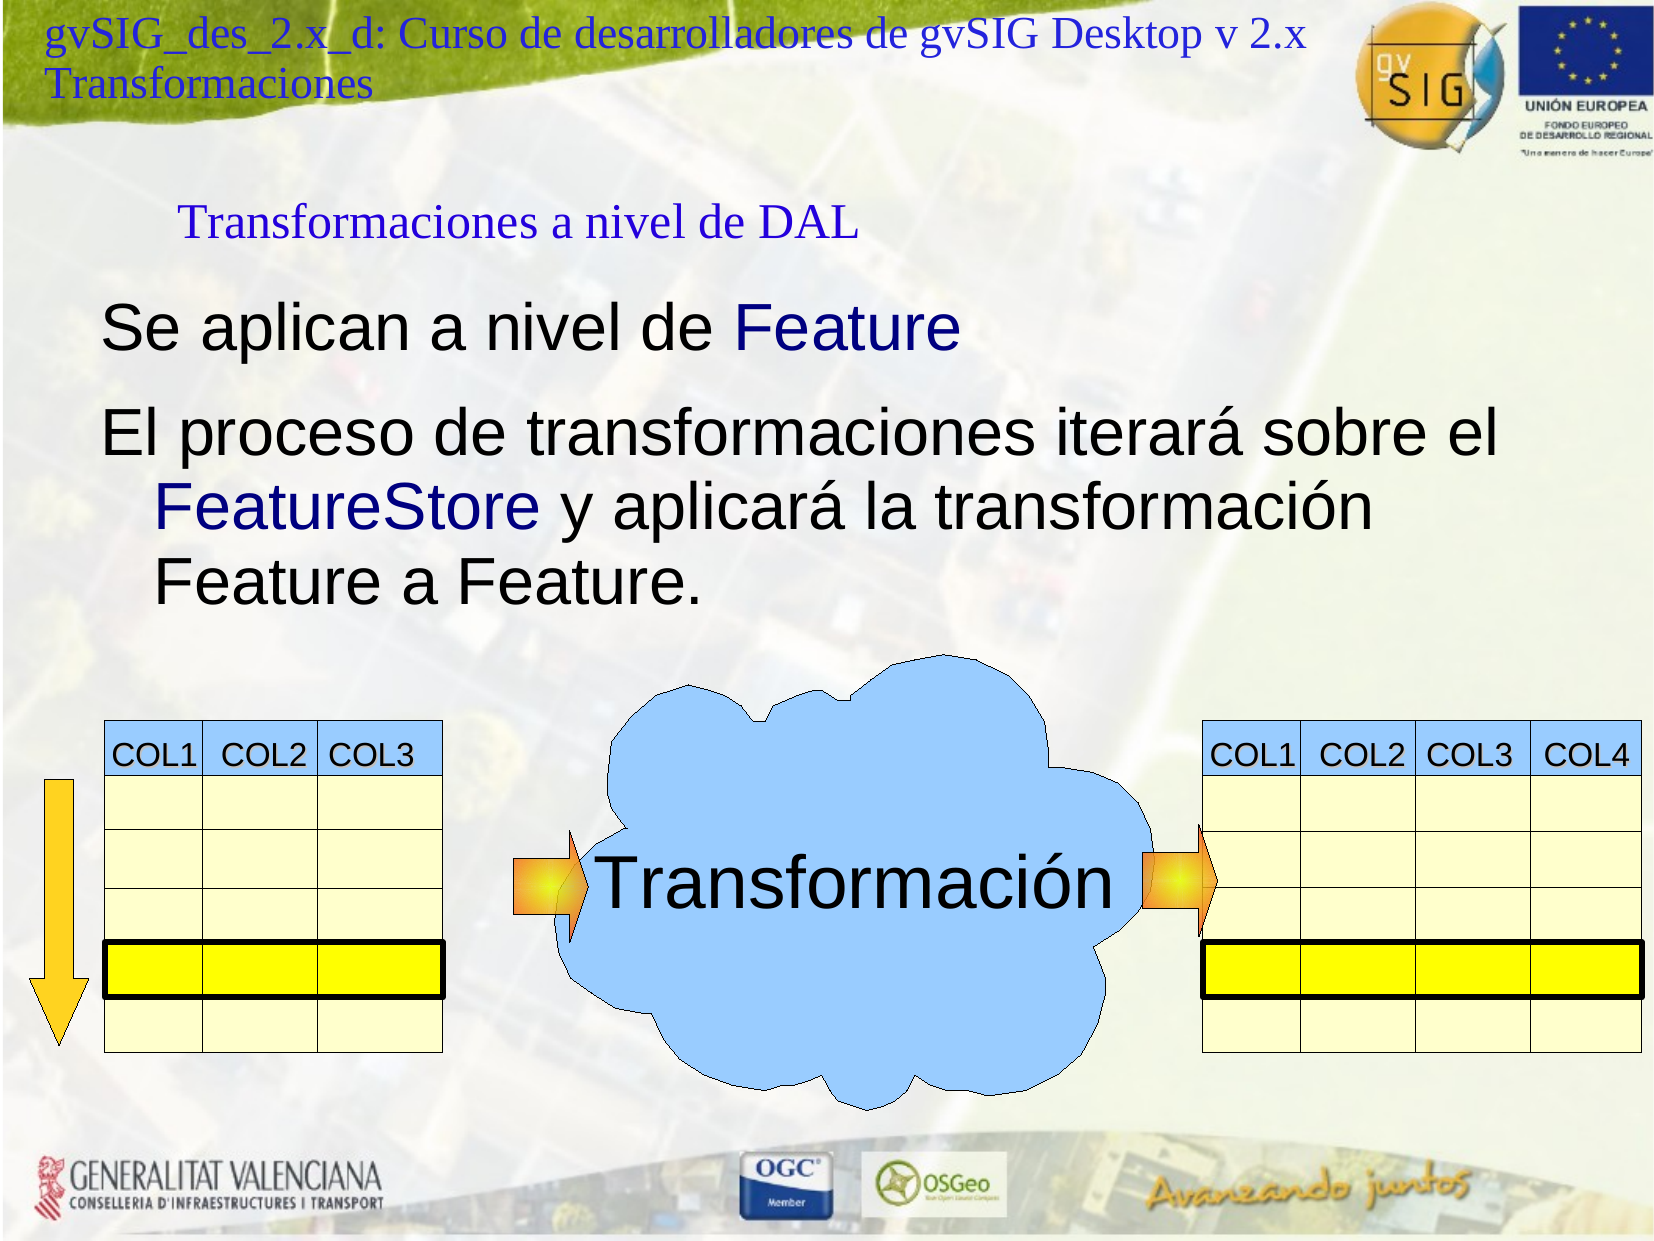

# Transformaciones a nivel de DAL
Se aplican a nivel de Feature
El proceso de transformaciones iterará sobre el FeatureStore y aplicará la transformación Feature a Feature.
Transformación
COL1
COL2
COL3
COL1
COL2
COL3
COL4